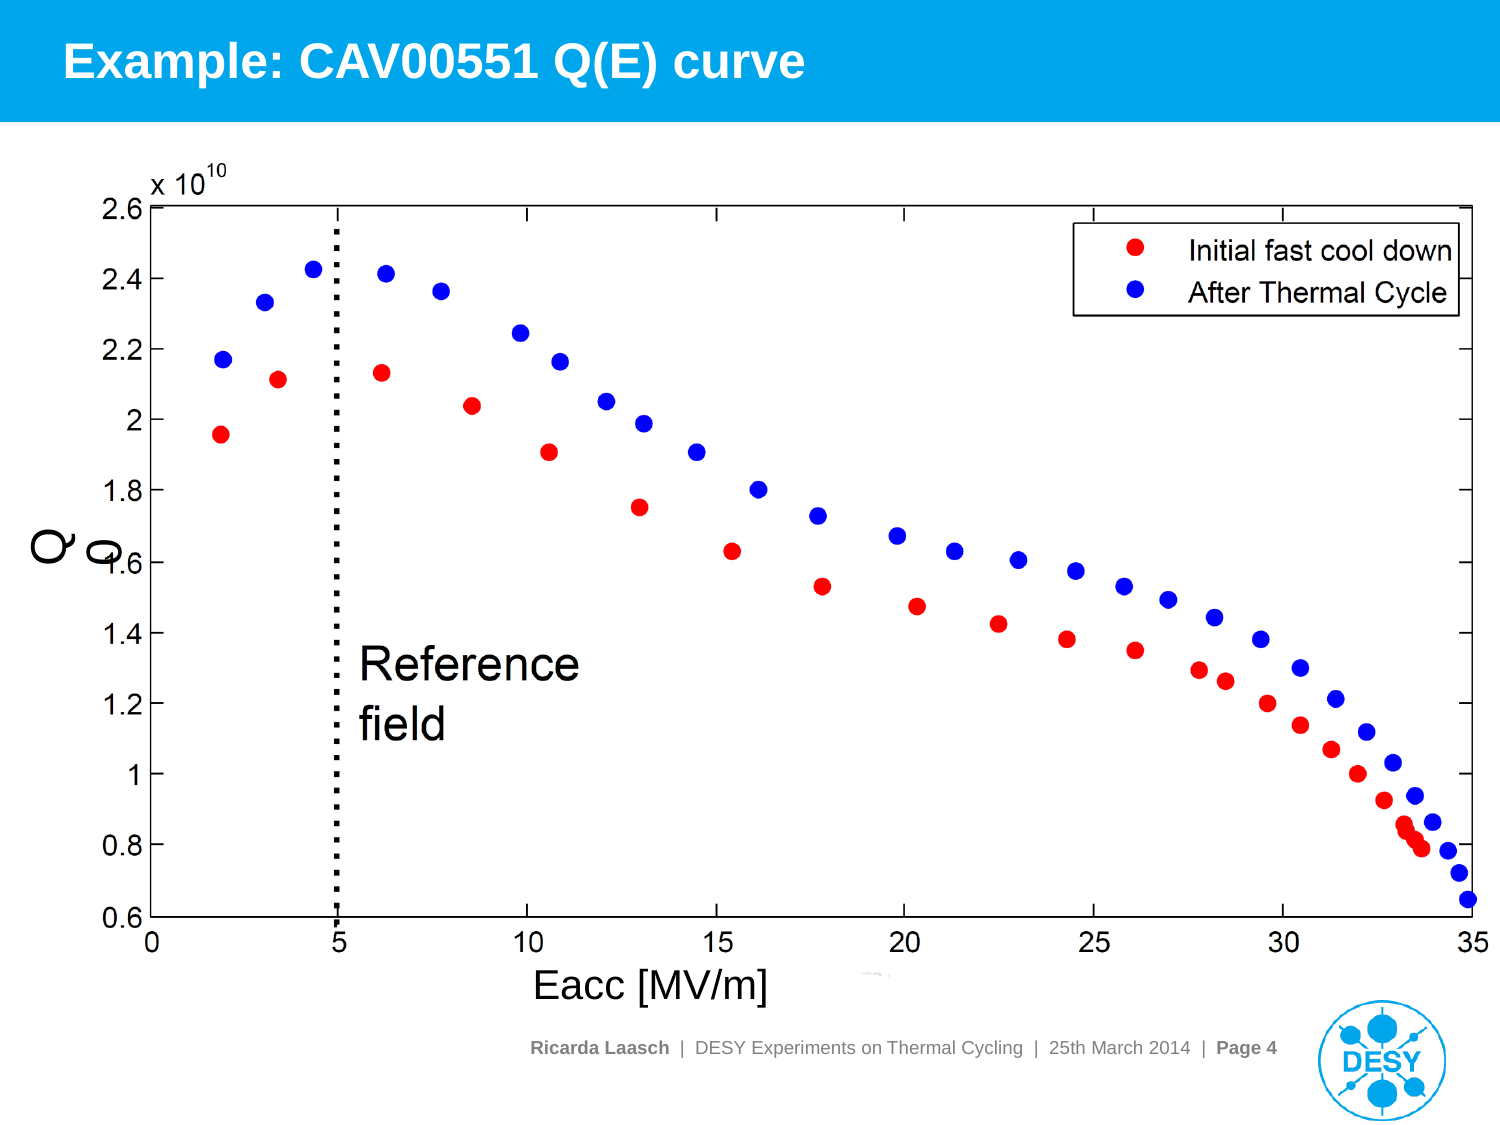

# Example: CAV00551 Q(E) curve
Q0
Eacc [MV/m]